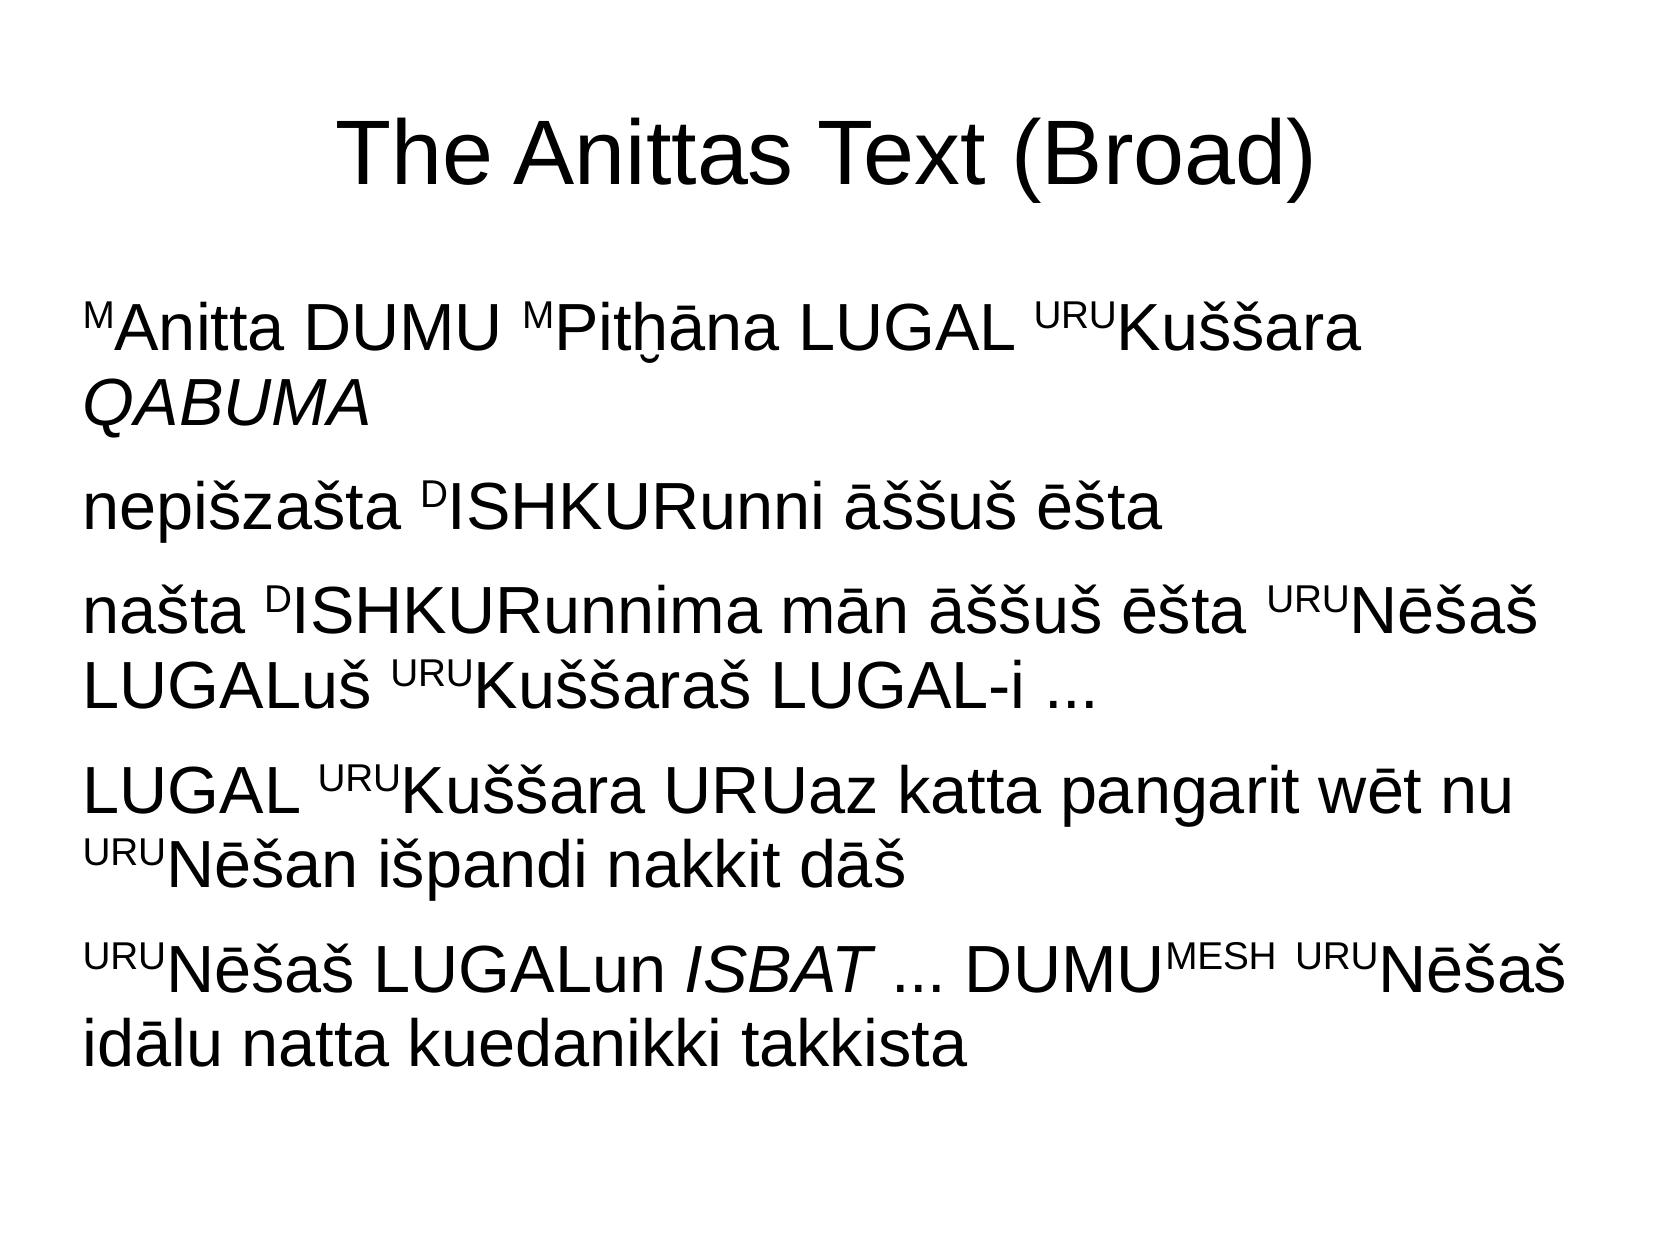

# The Anittas Text (Broad)
MAnitta DUMU MPitḫāna LUGAL URUKuššara QABUMA
nepišzašta DISHKURunni āššuš ēšta
našta DISHKURunnima mān āššuš ēšta URUNēšaš LUGALuš URUKuššaraš LUGAL-i ...
LUGAL URUKuššara URUaz katta pangarit wēt nu URUNēšan išpandi nakkit dāš
URUNēšaš LUGALun ISBAT ... DUMUMESH URUNēšaš idālu natta kuedanikki takkista